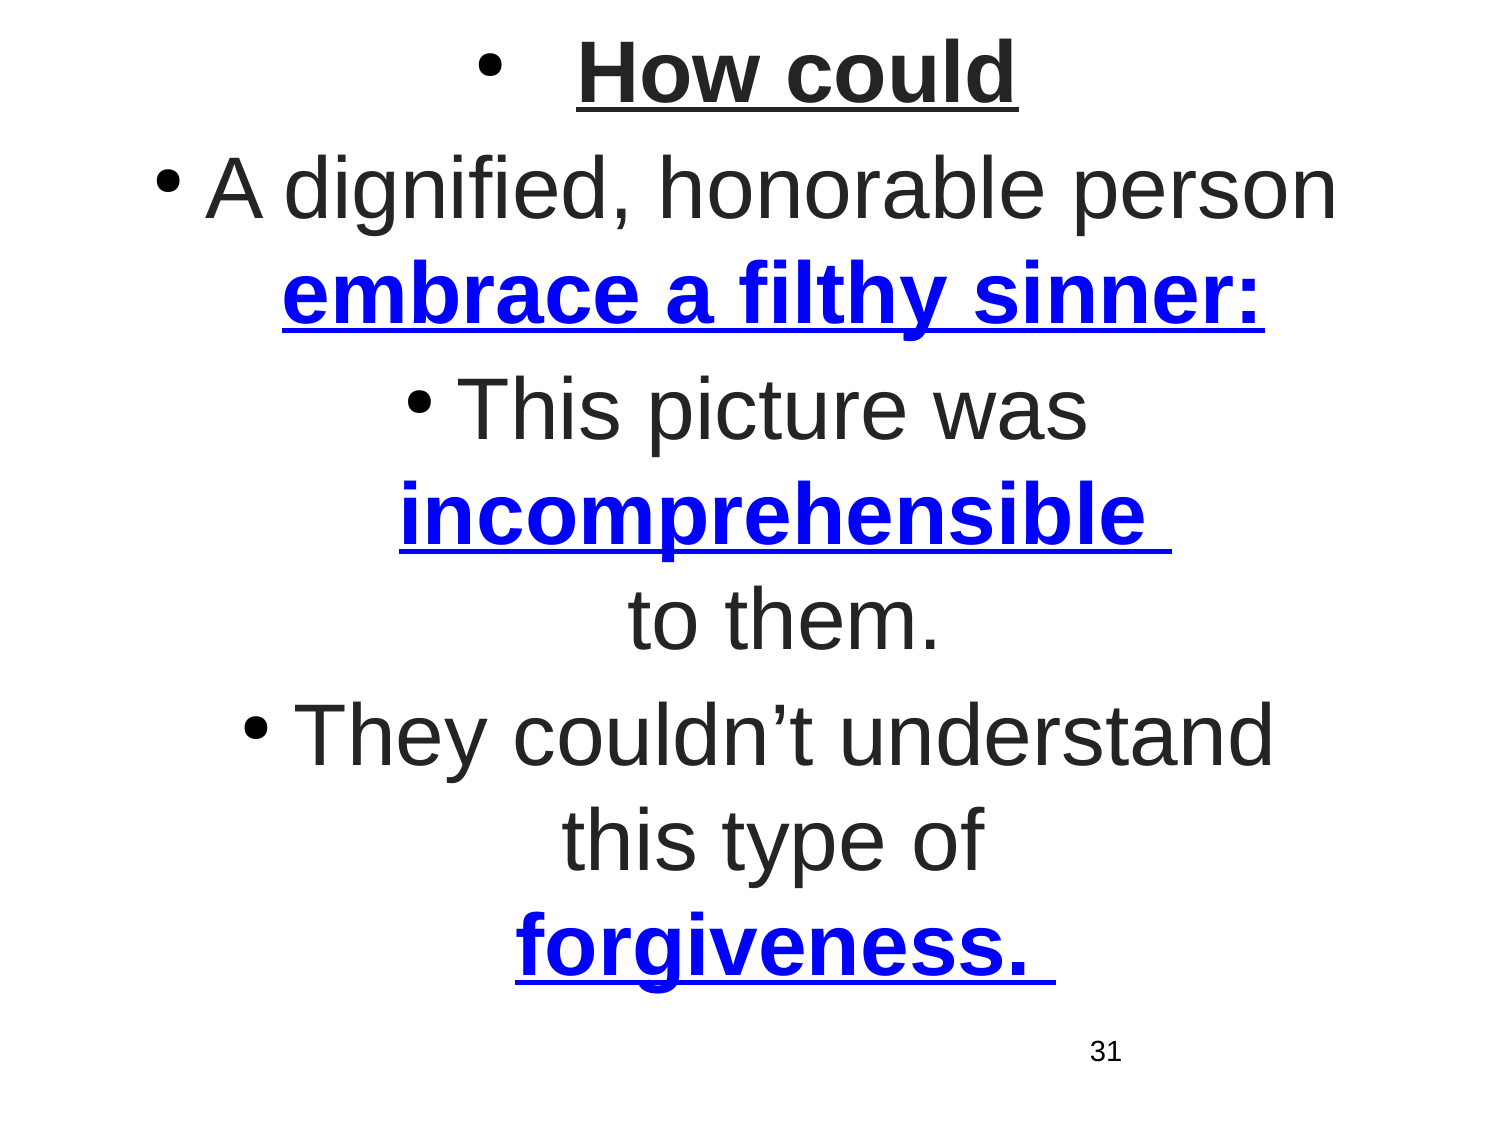

# How could
A dignified, honorable person
embrace a filthy sinner:
This picture was
incomprehensible
to them.
They couldn’t understand
this type of
forgiveness.
31